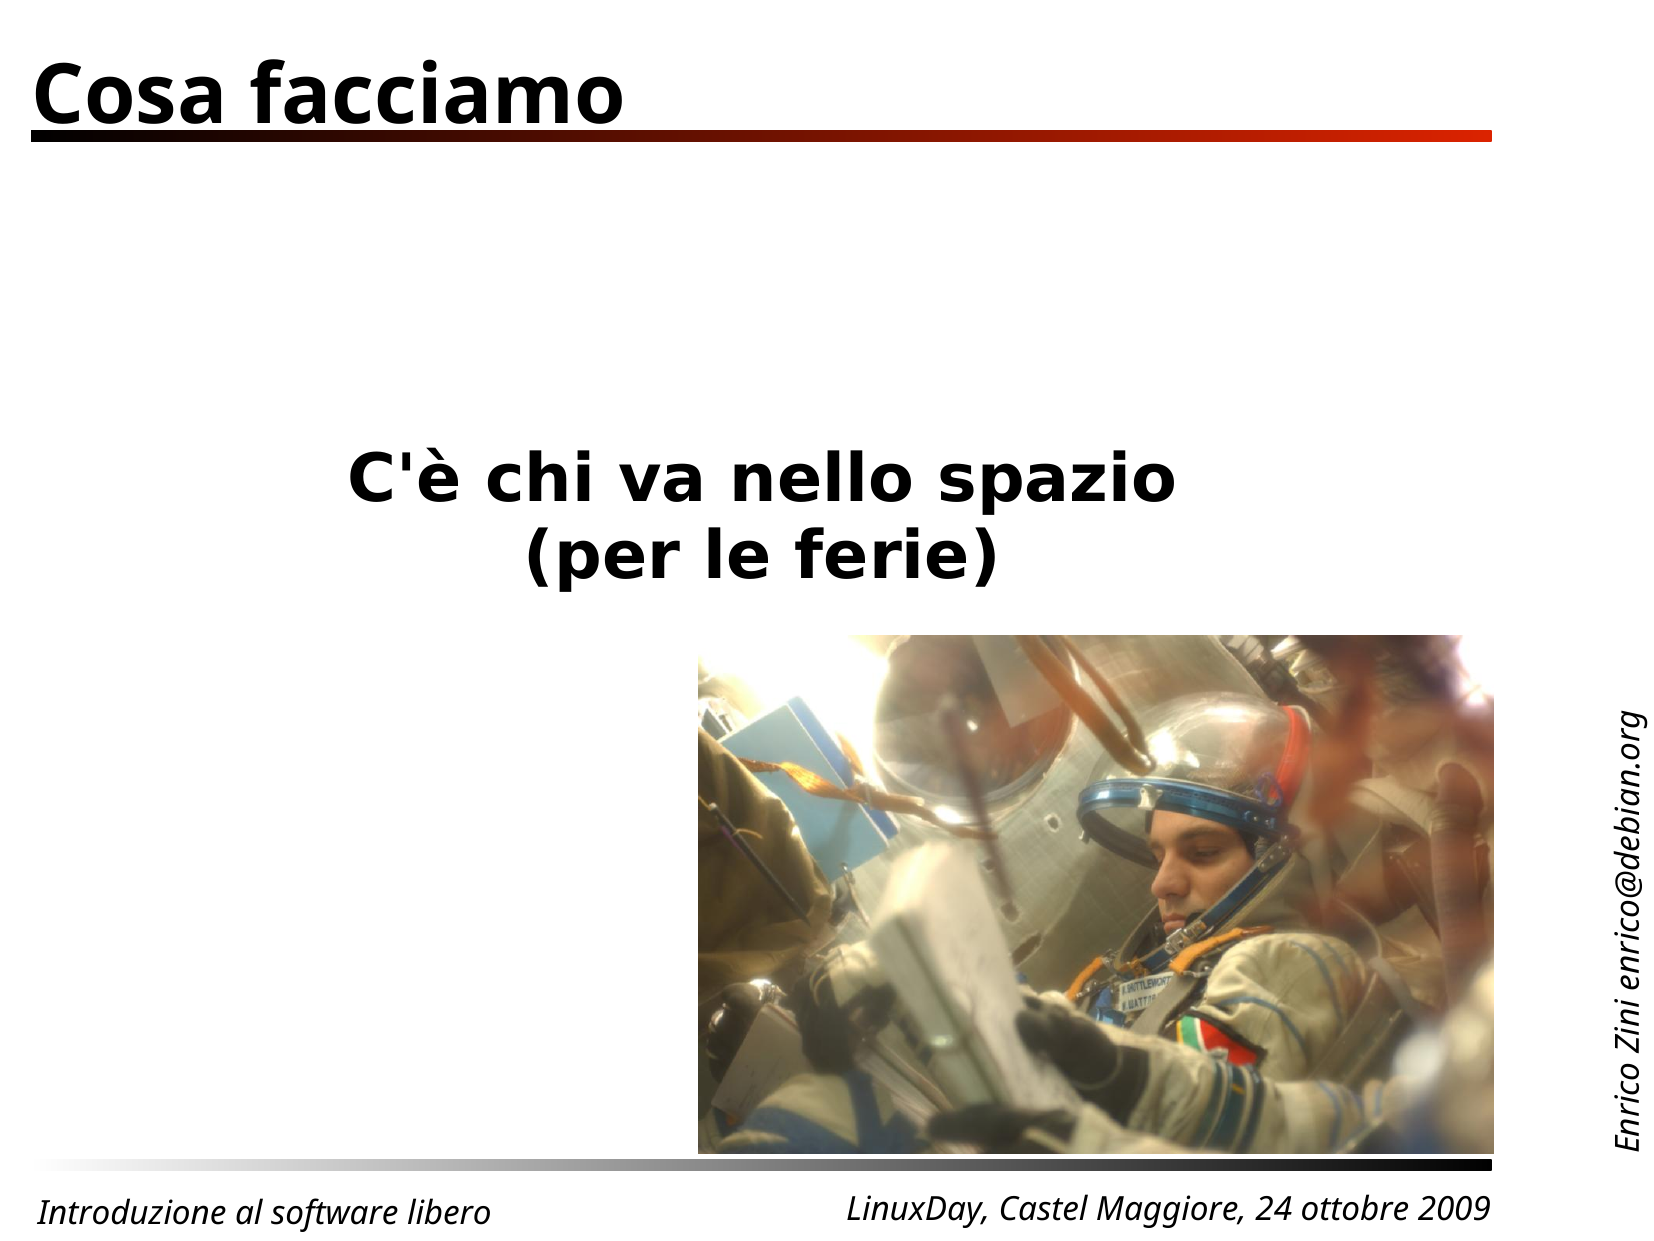

Cosa facciamo
C'è chi va nello spazio
(per le ferie)